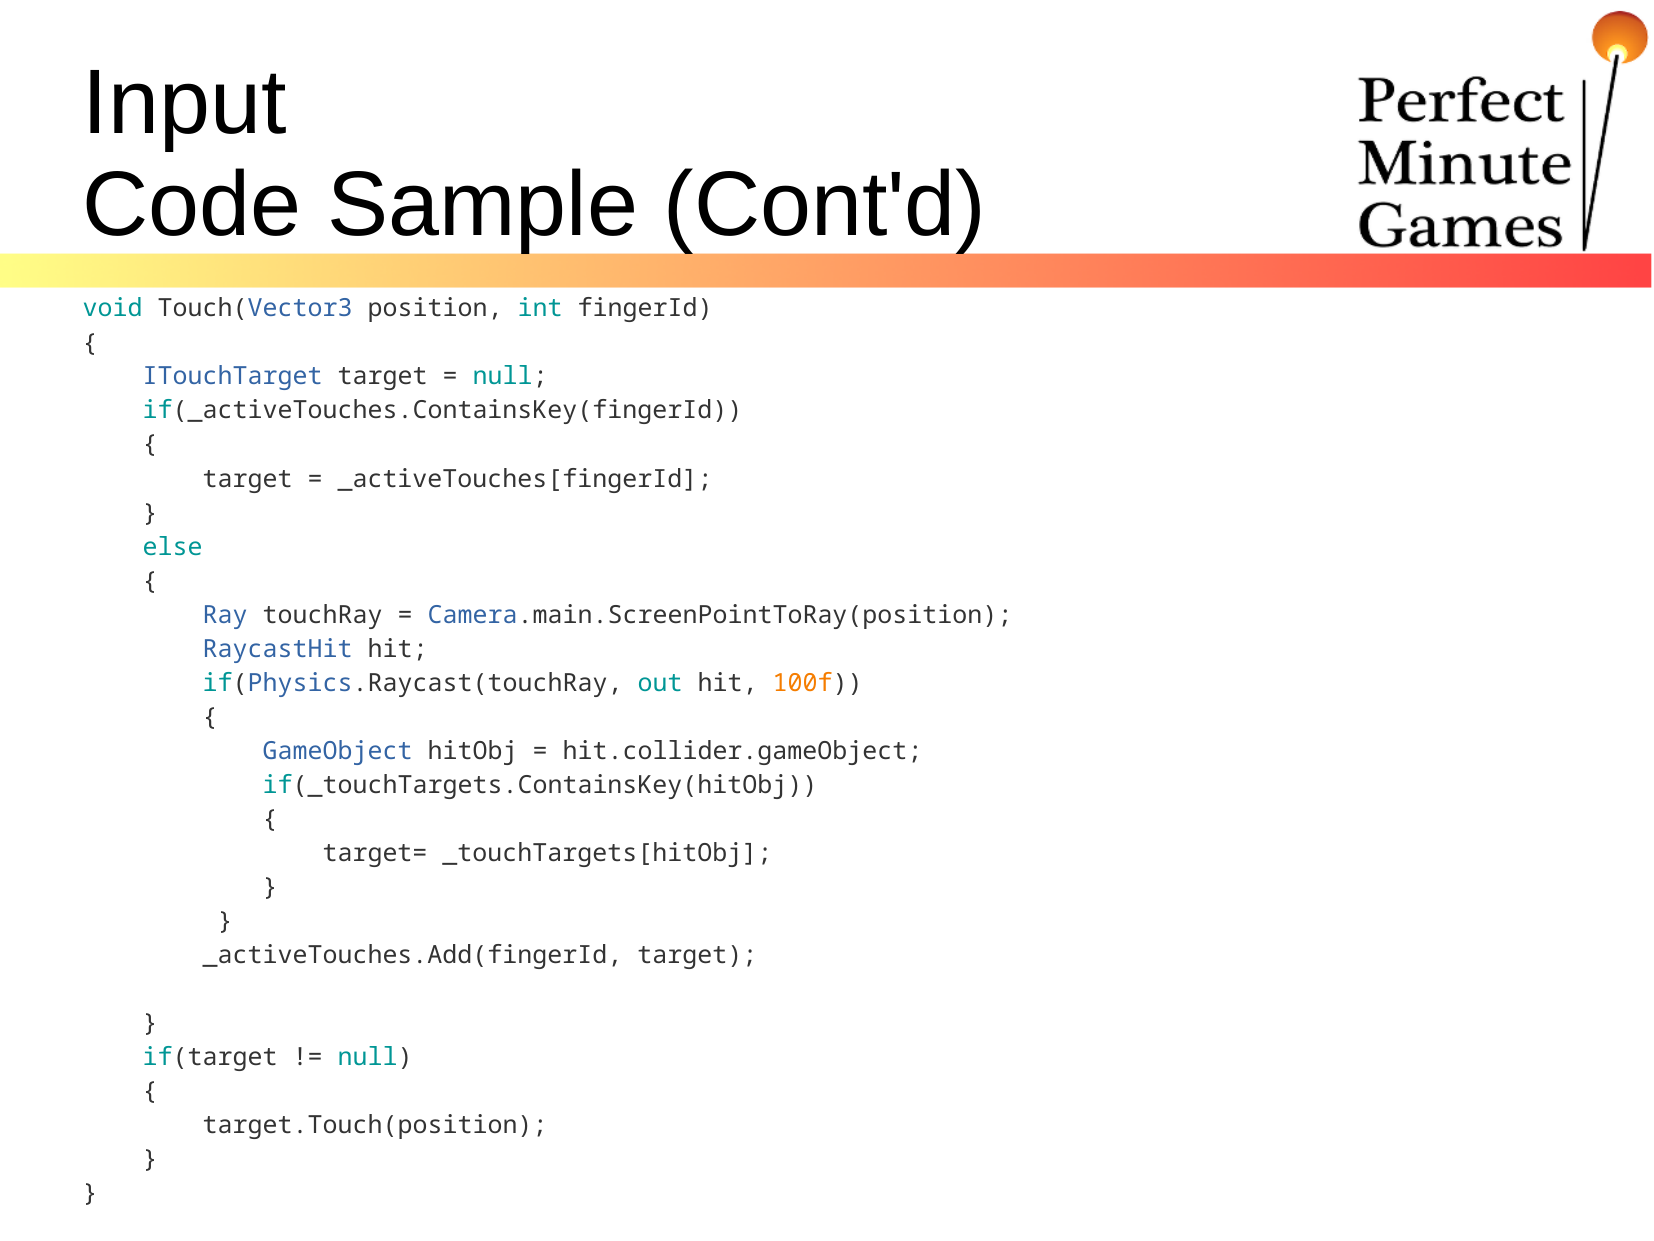

# Input Code Sample (Cont'd)
void Touch(Vector3 position, int fingerId)
{
 ITouchTarget target = null;
 if(_activeTouches.ContainsKey(fingerId))
 {
 target = _activeTouches[fingerId];
 }
 else
 {
 Ray touchRay = Camera.main.ScreenPointToRay(position);
 RaycastHit hit;
 if(Physics.Raycast(touchRay, out hit, 100f))
 {
 GameObject hitObj = hit.collider.gameObject;
 if(_touchTargets.ContainsKey(hitObj))
 {
 target= _touchTargets[hitObj];
 }
 }
 _activeTouches.Add(fingerId, target);
 }
 if(target != null)
 {
 target.Touch(position);
 }
}